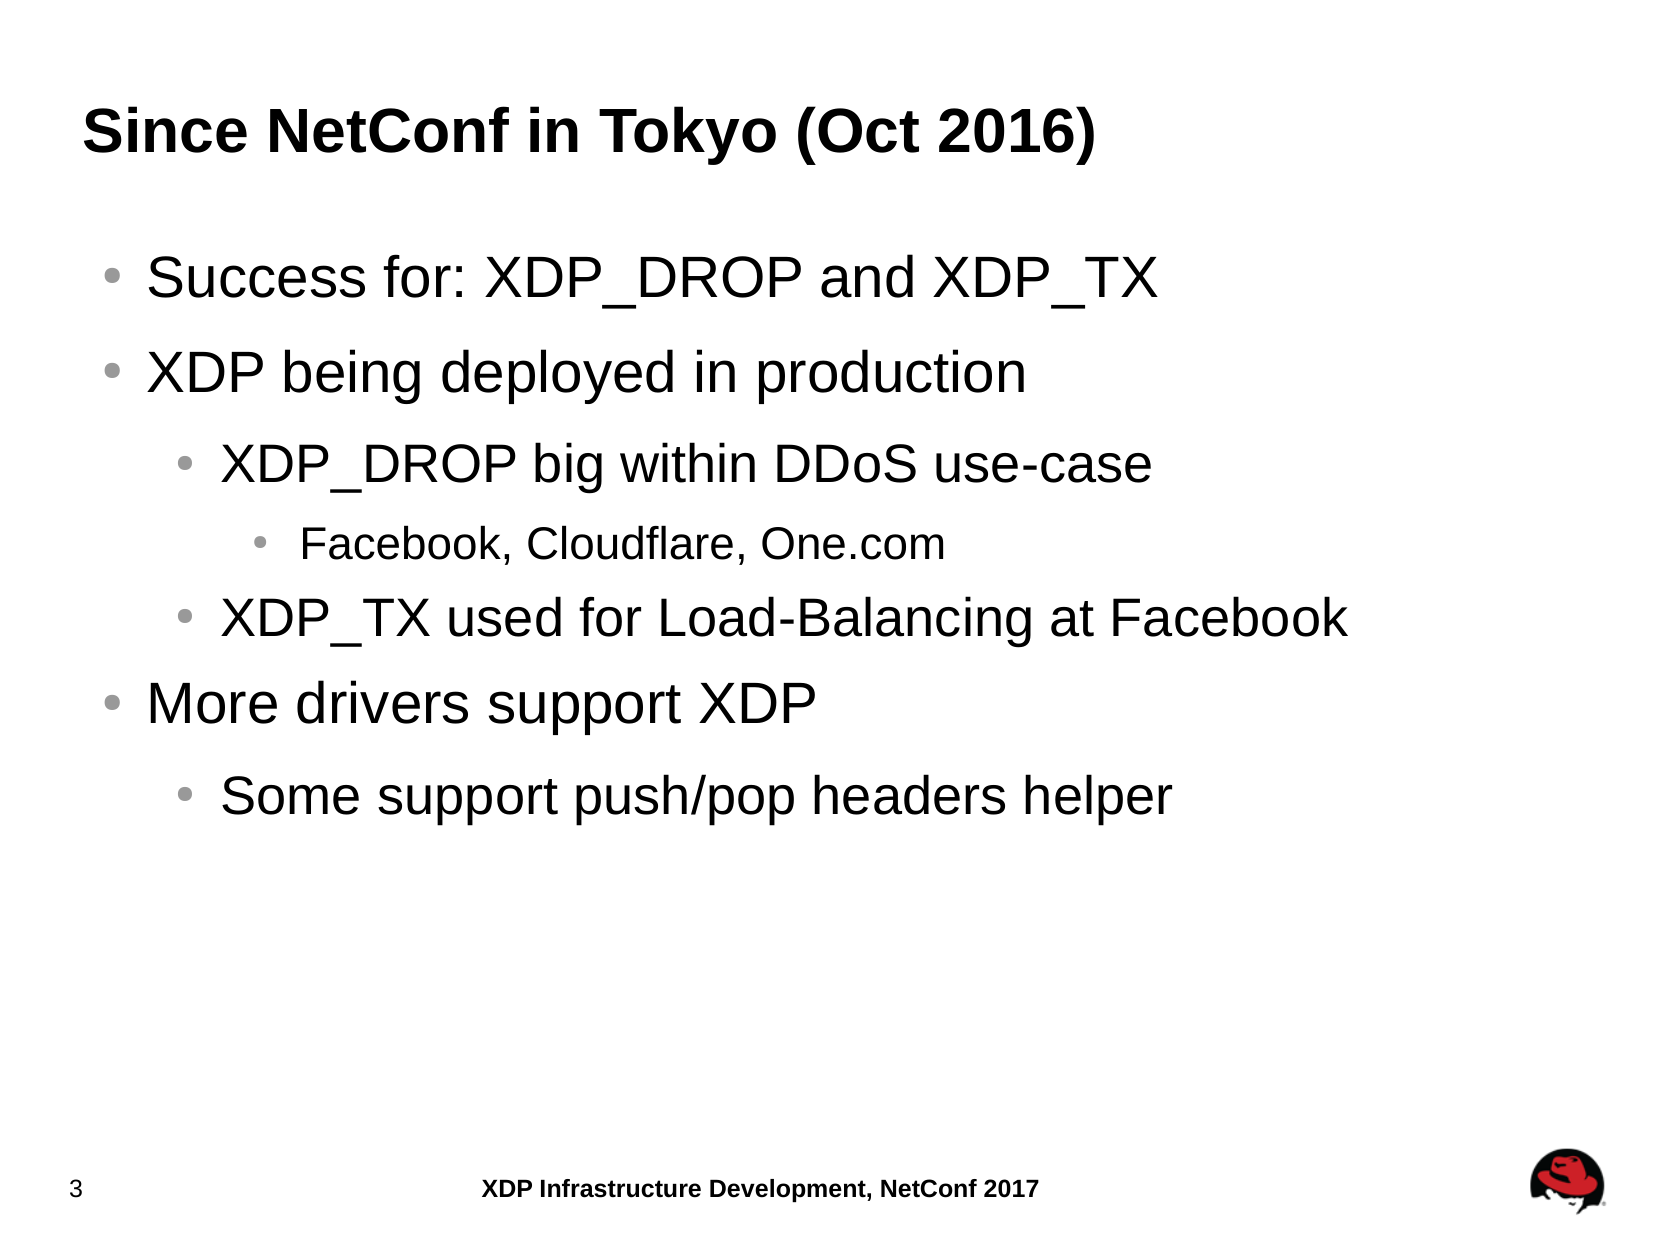

# Since NetConf in Tokyo (Oct 2016)
Success for: XDP_DROP and XDP_TX
XDP being deployed in production
XDP_DROP big within DDoS use-case
Facebook, Cloudflare, One.com
XDP_TX used for Load-Balancing at Facebook
More drivers support XDP
Some support push/pop headers helper